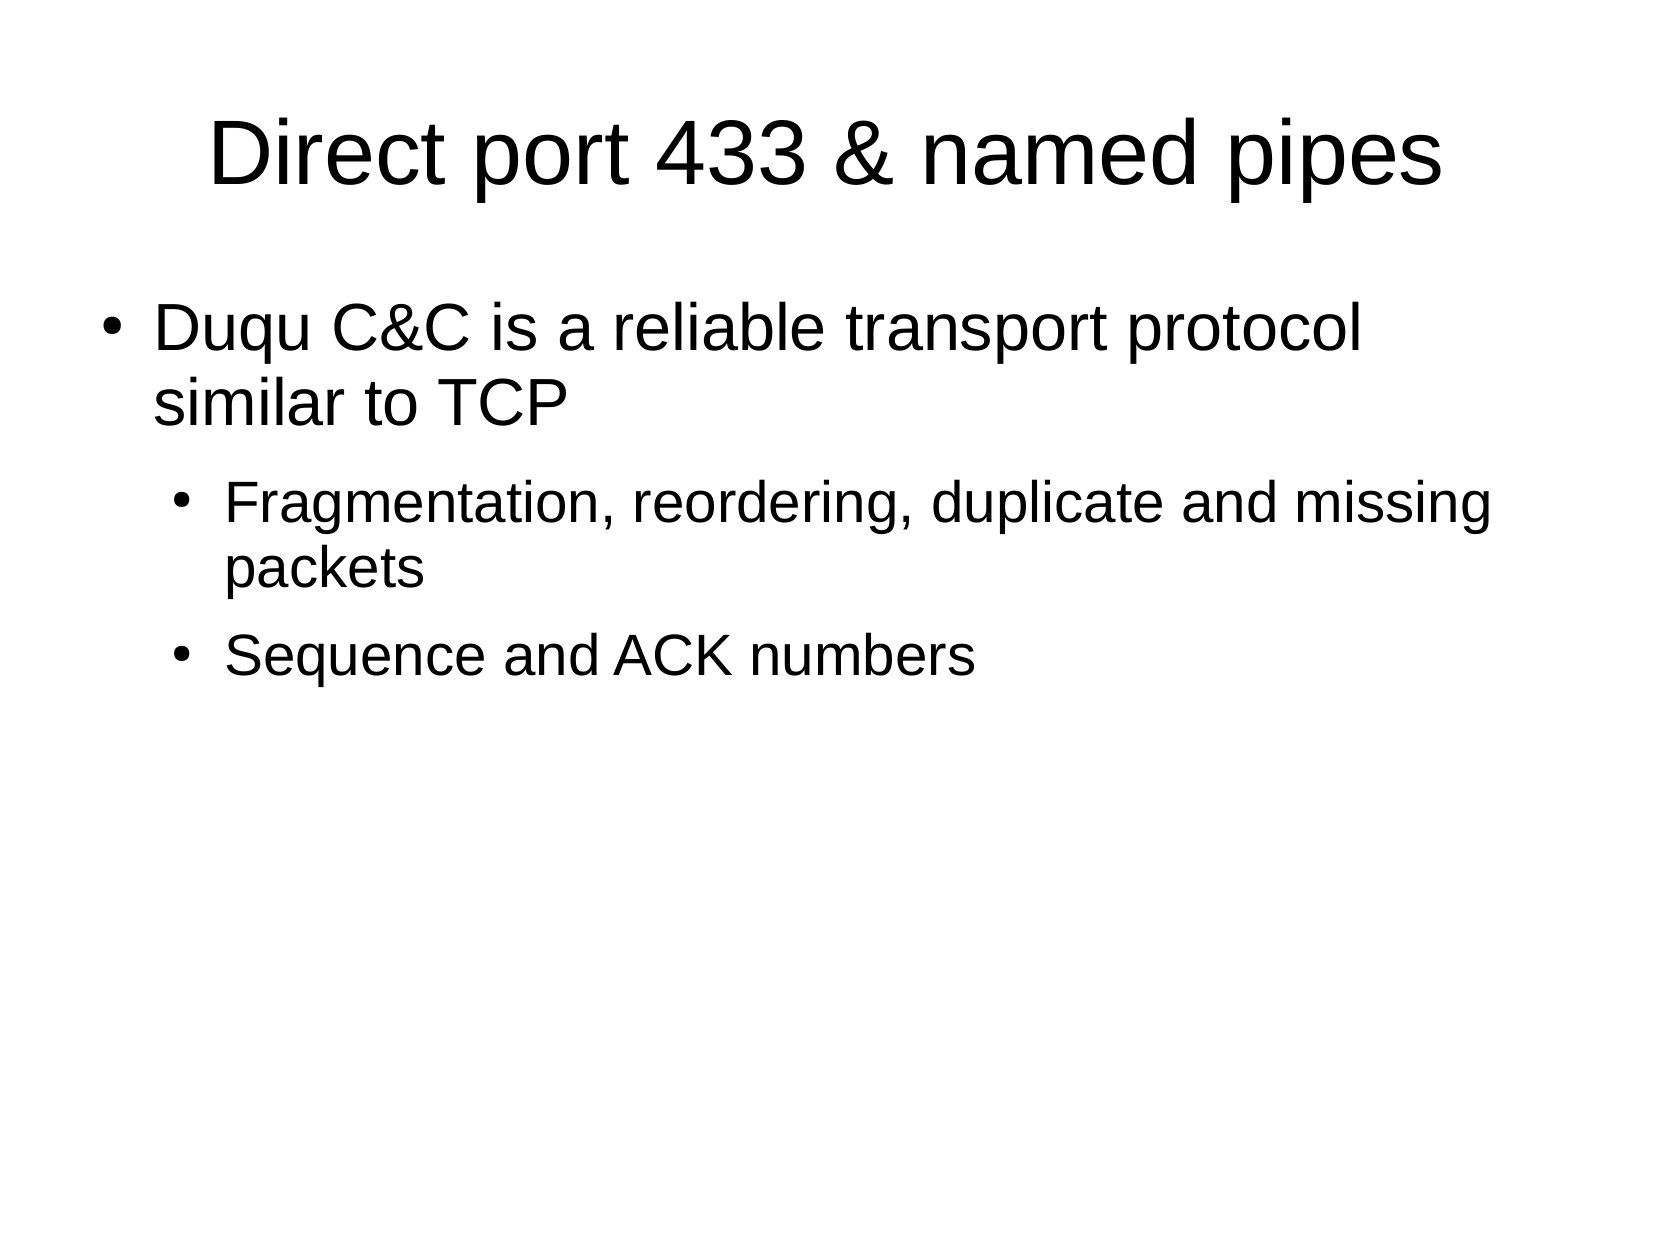

# Direct port 433 & named pipes
Duqu C&C is a reliable transport protocol similar to TCP
Fragmentation, reordering, duplicate and missing packets
Sequence and ACK numbers